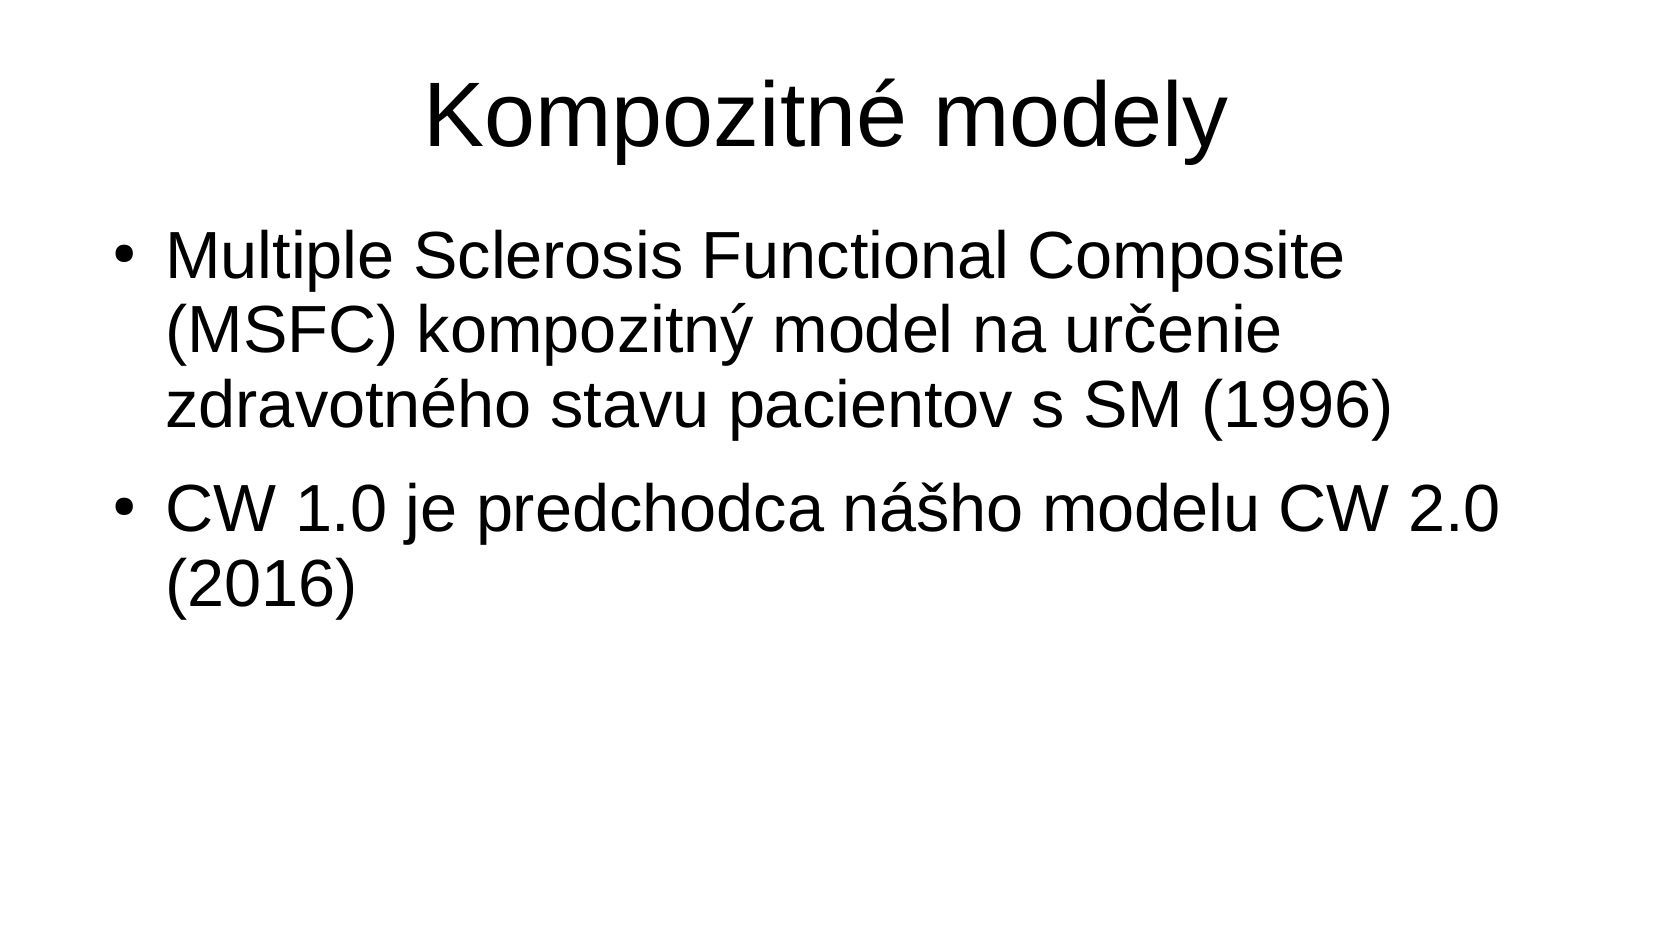

# Kompozitné modely
Multiple Sclerosis Functional Composite (MSFC) kompozitný model na určenie zdravotného stavu pacientov s SM (1996)
CW 1.0 je predchodca nášho modelu CW 2.0 (2016)